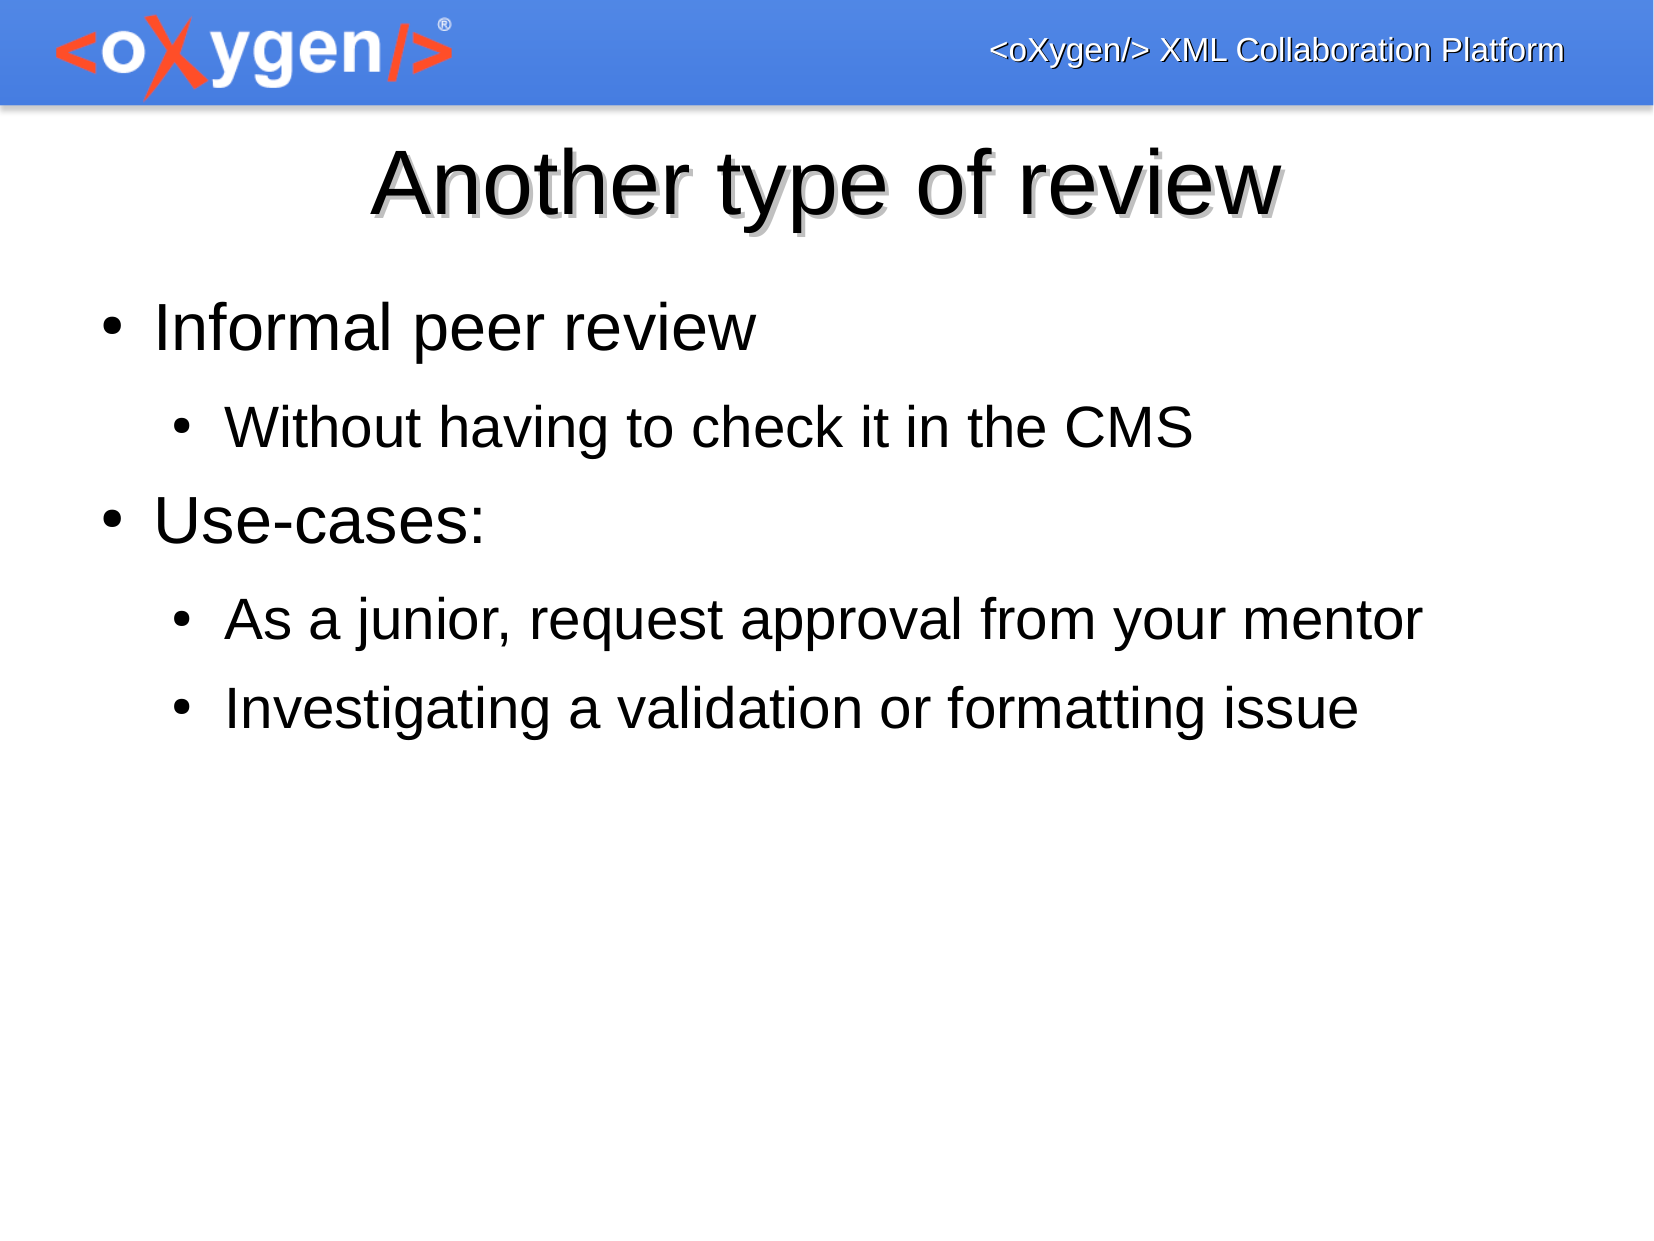

# Another type of review
Informal peer review
Without having to check it in the CMS
Use-cases:
As a junior, request approval from your mentor
Investigating a validation or formatting issue